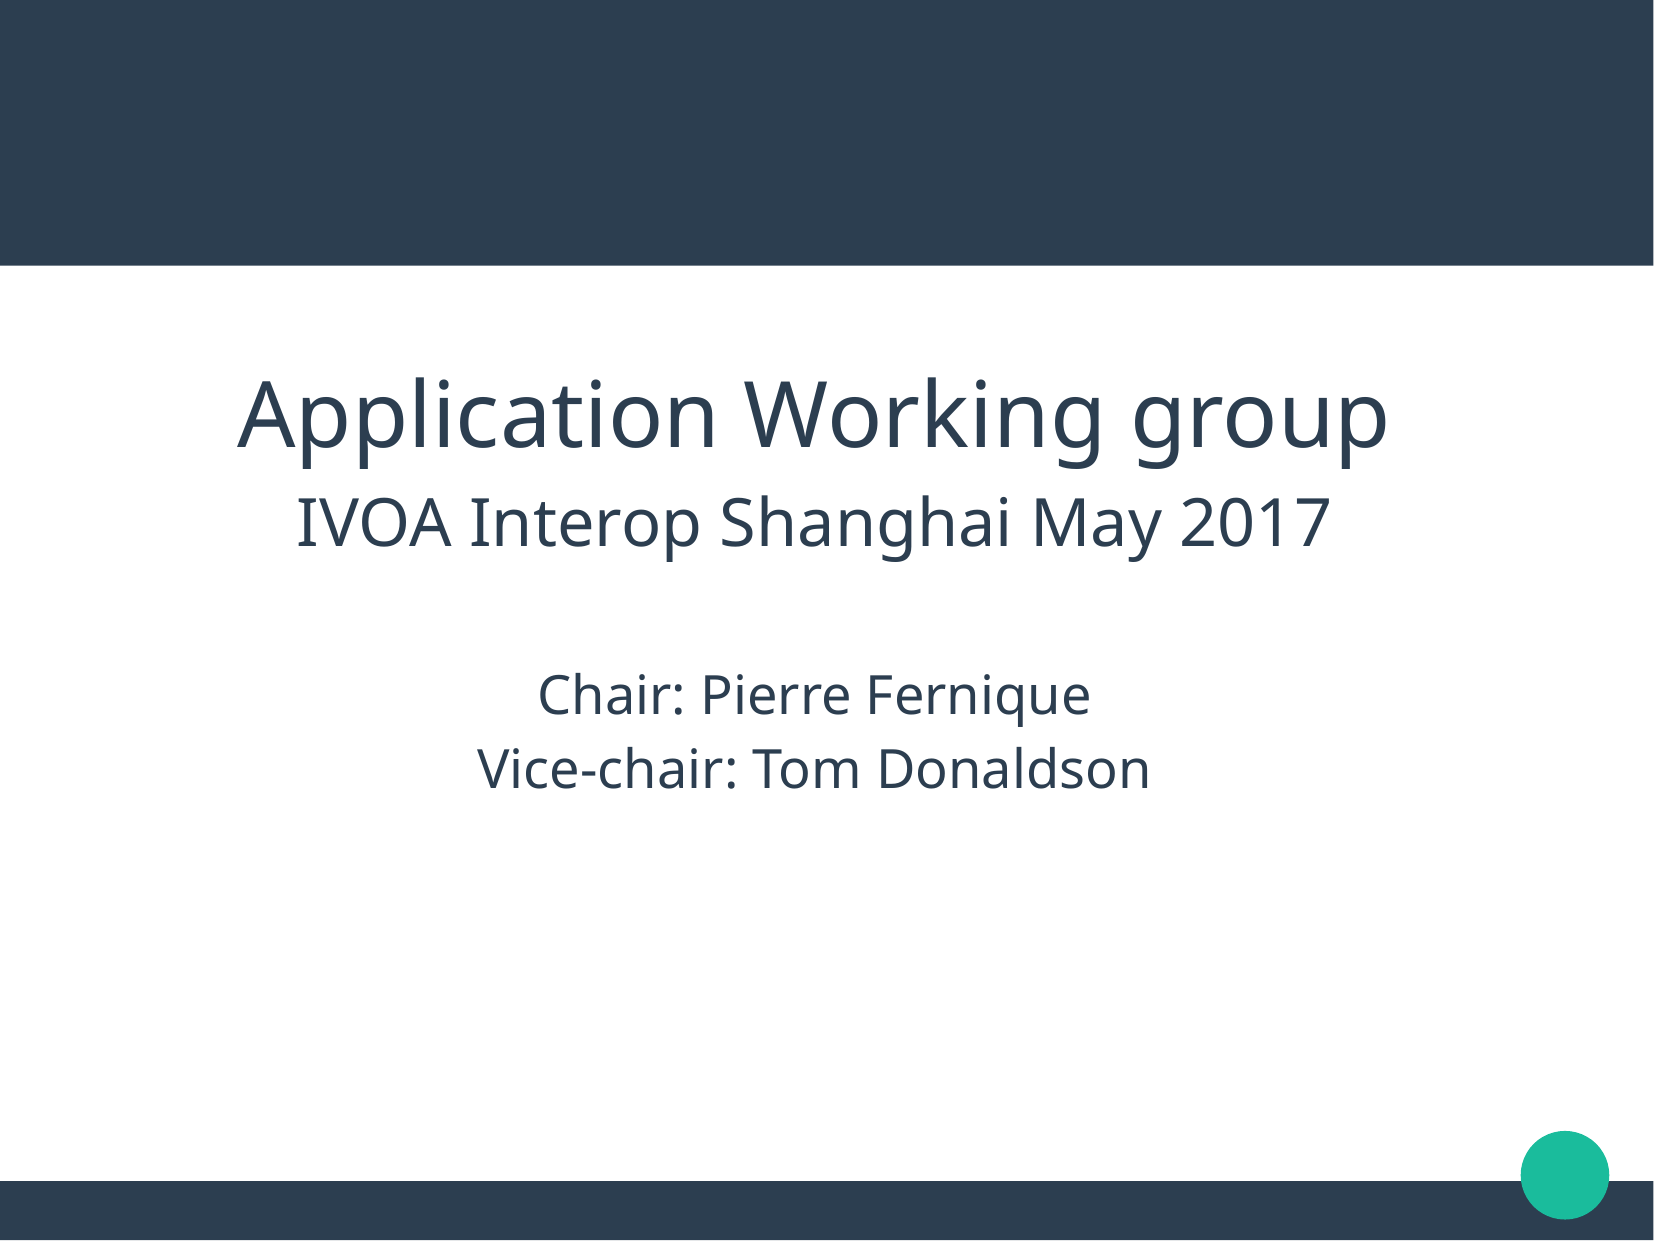

# Application Working group
IVOA Interop Shanghai May 2017
Chair: Pierre Fernique
Vice-chair: Tom Donaldson